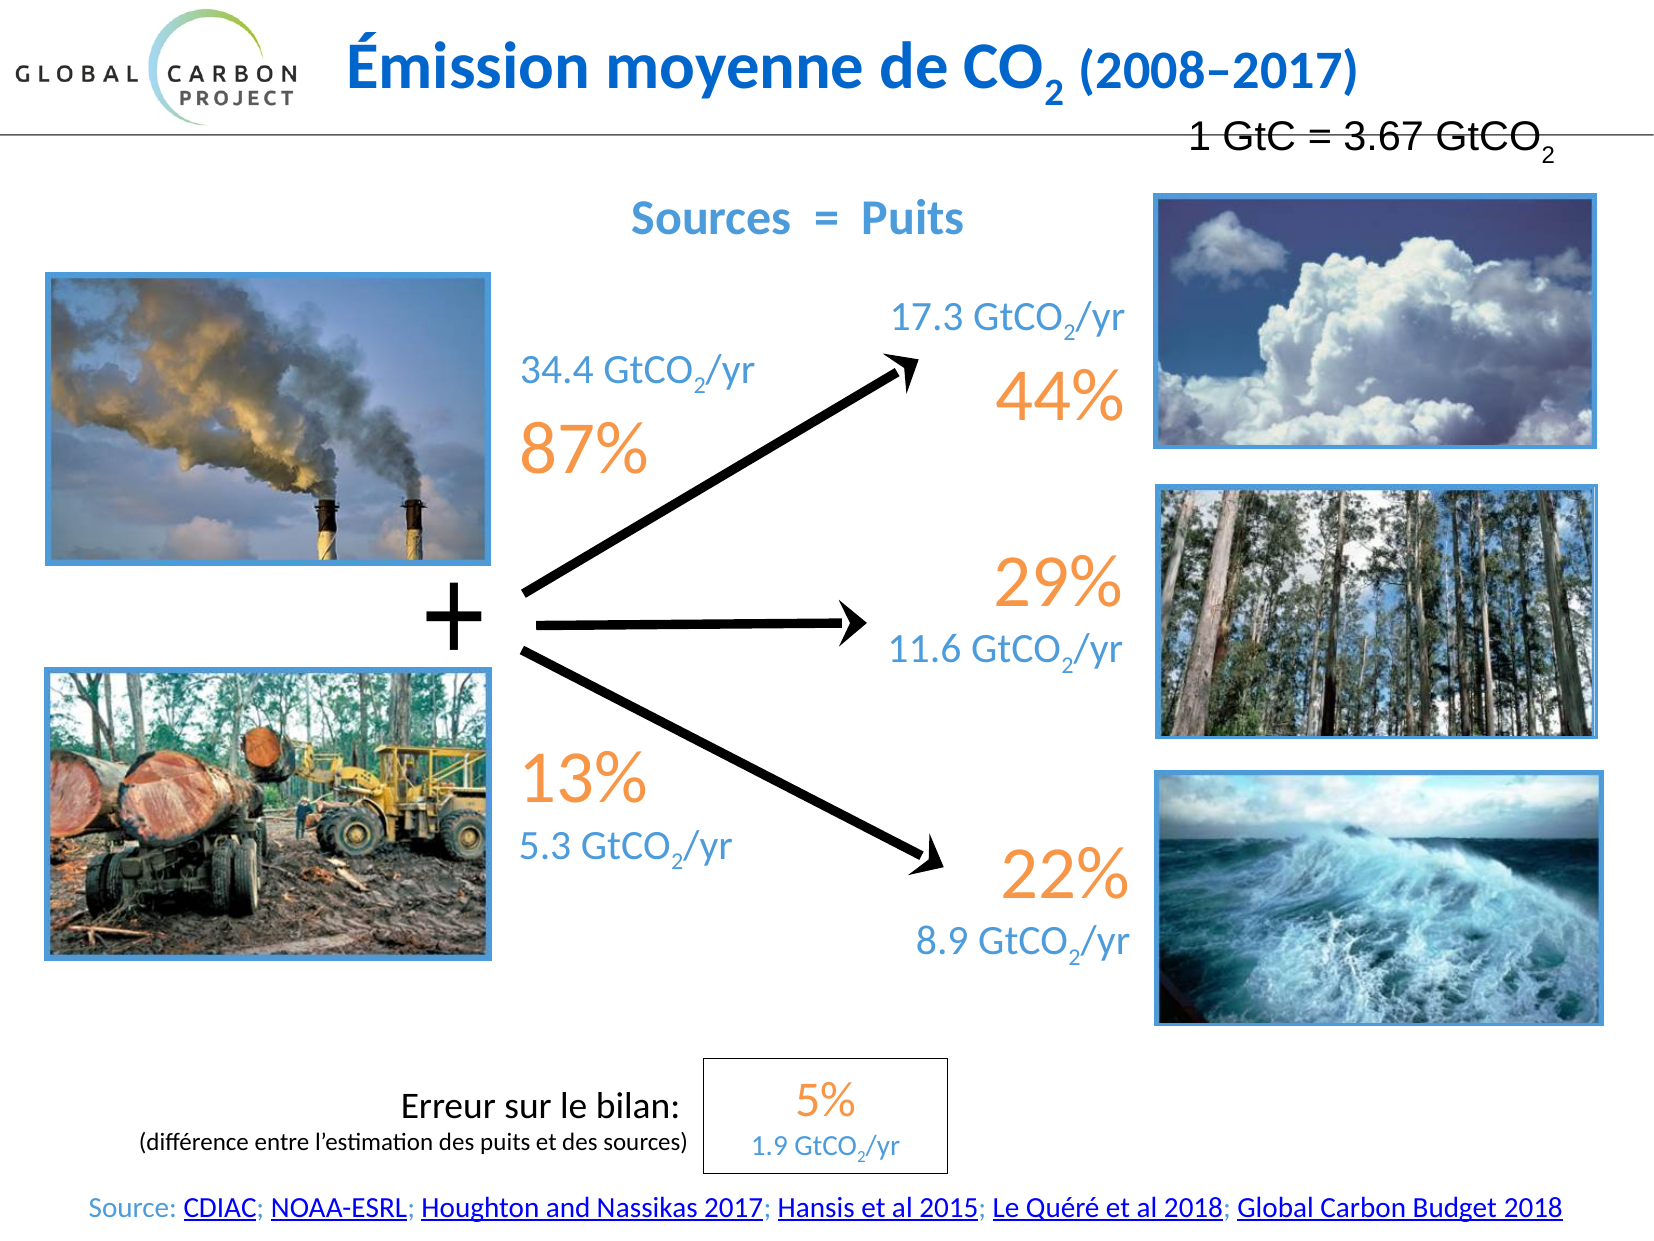

# Émission moyenne de CO2 (2008–2017)
 1 GtC = 3.67 GtCO2
Sources = Puits
17.3 GtCO2/yr
44%
34.4 GtCO2/yr
87%
29%
11.6 GtCO2/yr
+
22%
8.9 GtCO2/yr
5%
1.9 GtCO2/yr
Erreur sur le bilan:
(différence entre l’estimation des puits et des sources)
13%
5.3 GtCO2/yr
Source: CDIAC; NOAA-ESRL; Houghton and Nassikas 2017; Hansis et al 2015; Le Quéré et al 2018; Global Carbon Budget 2018